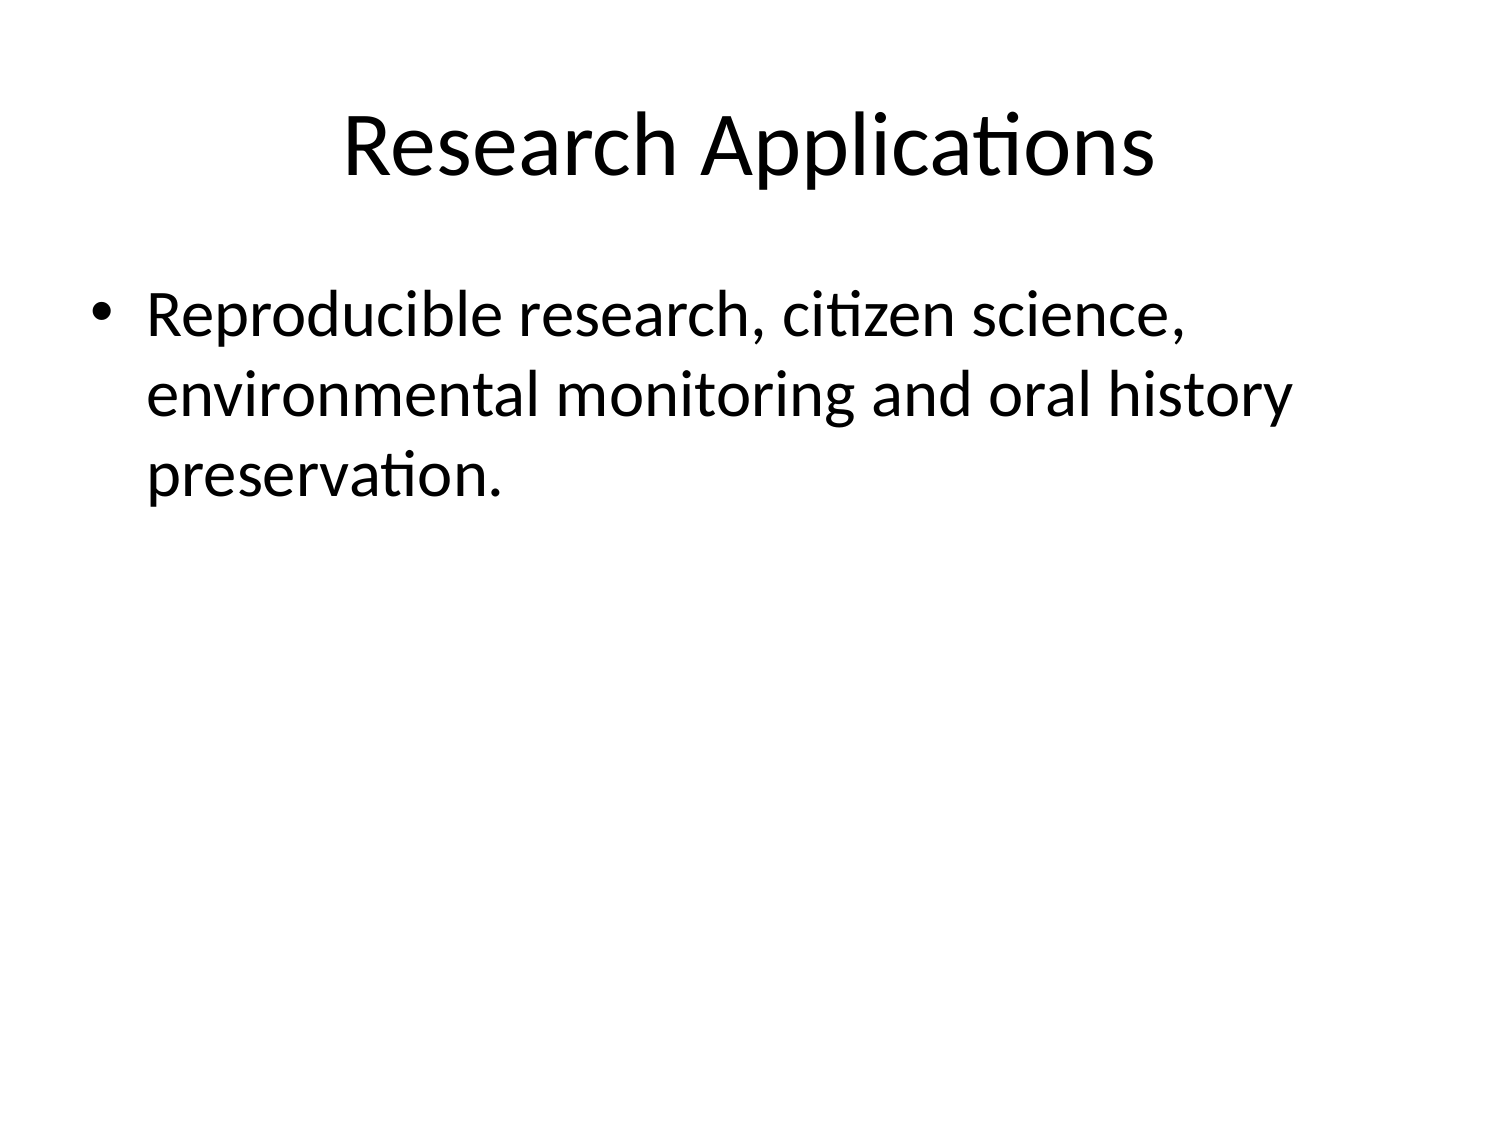

# Research Applications
Reproducible research, citizen science, environmental monitoring and oral history preservation.